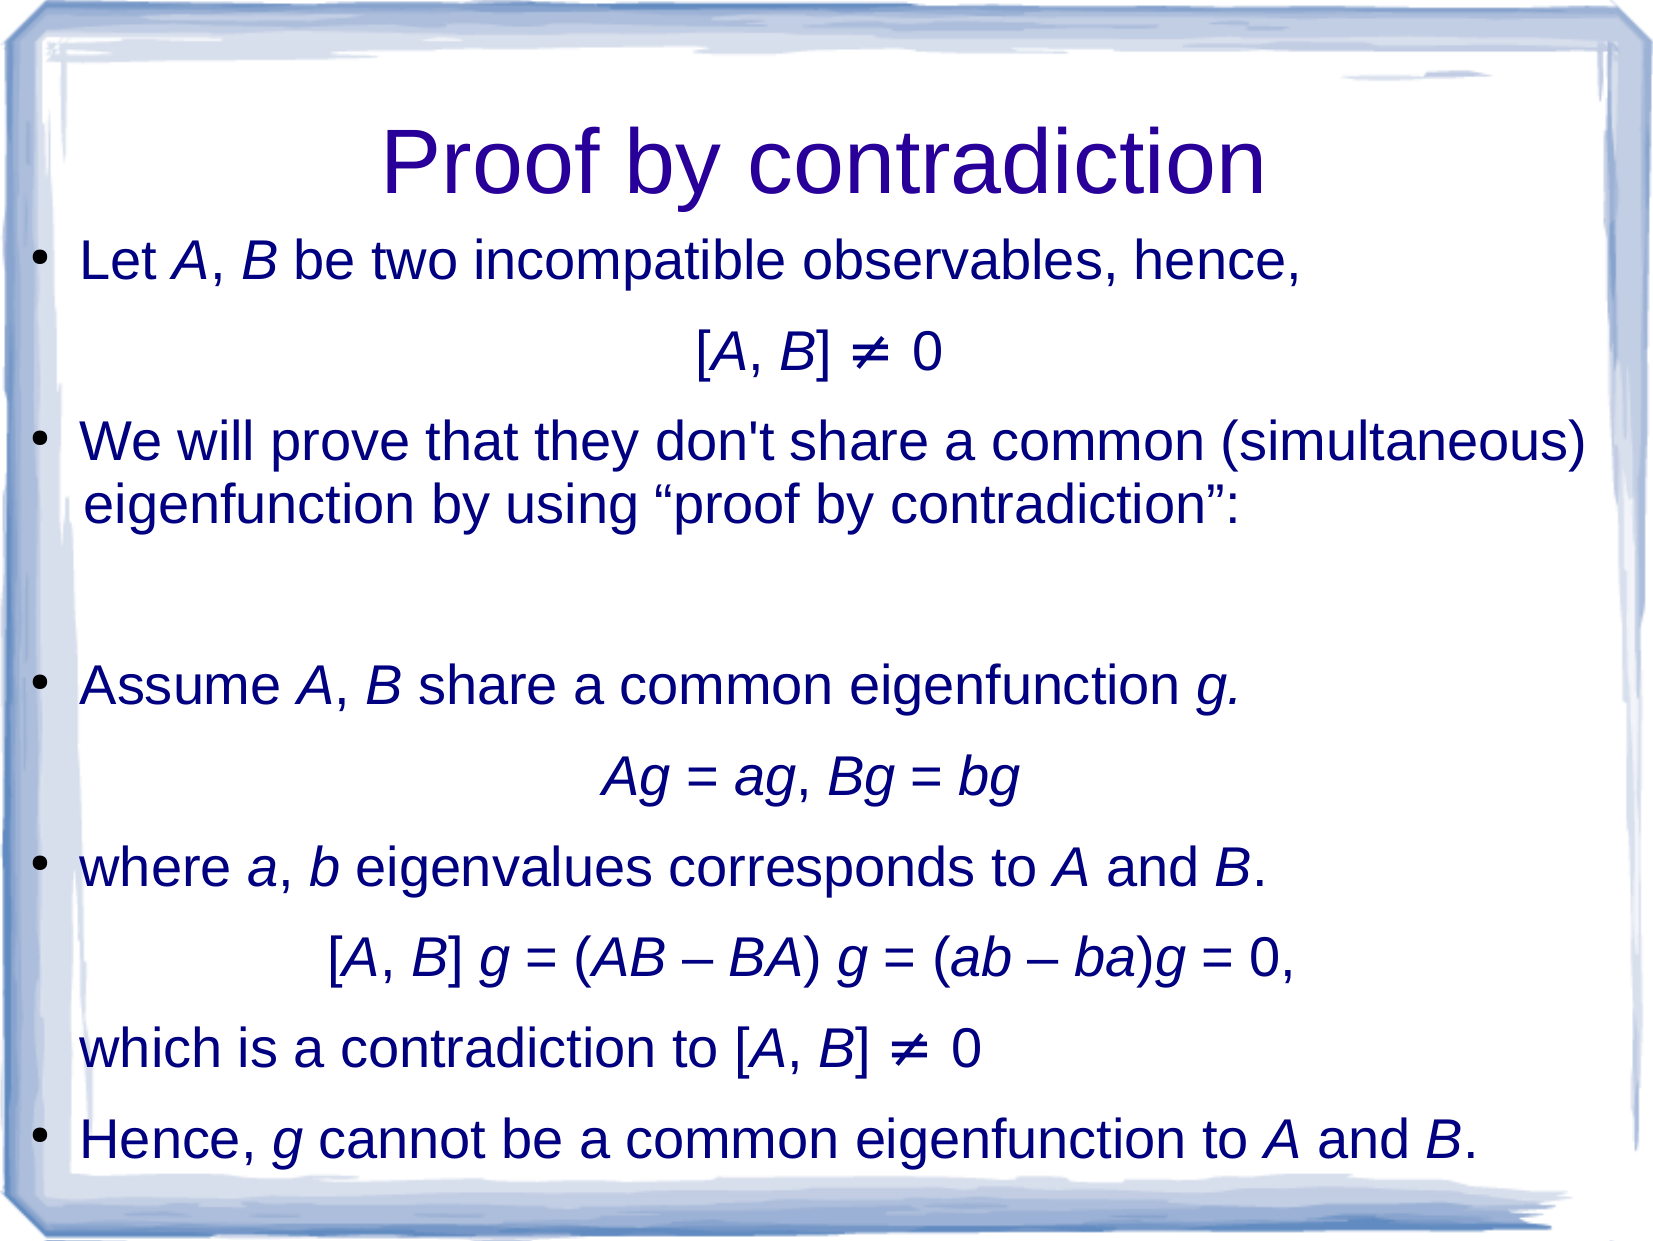

# Proof by contradiction
 Let A, B be two incompatible observables, hence,
[A, B] ≠ 0
 We will prove that they don't share a common (simultaneous) eigenfunction by using “proof by contradiction”:
 Assume A, B share a common eigenfunction g.
Ag = ag, Bg = bg
 where a, b eigenvalues corresponds to A and B.
[A, B] g = (AB – BA) g = (ab – ba)g = 0,
 which is a contradiction to [A, B] ≠ 0
 Hence, g cannot be a common eigenfunction to A and B.